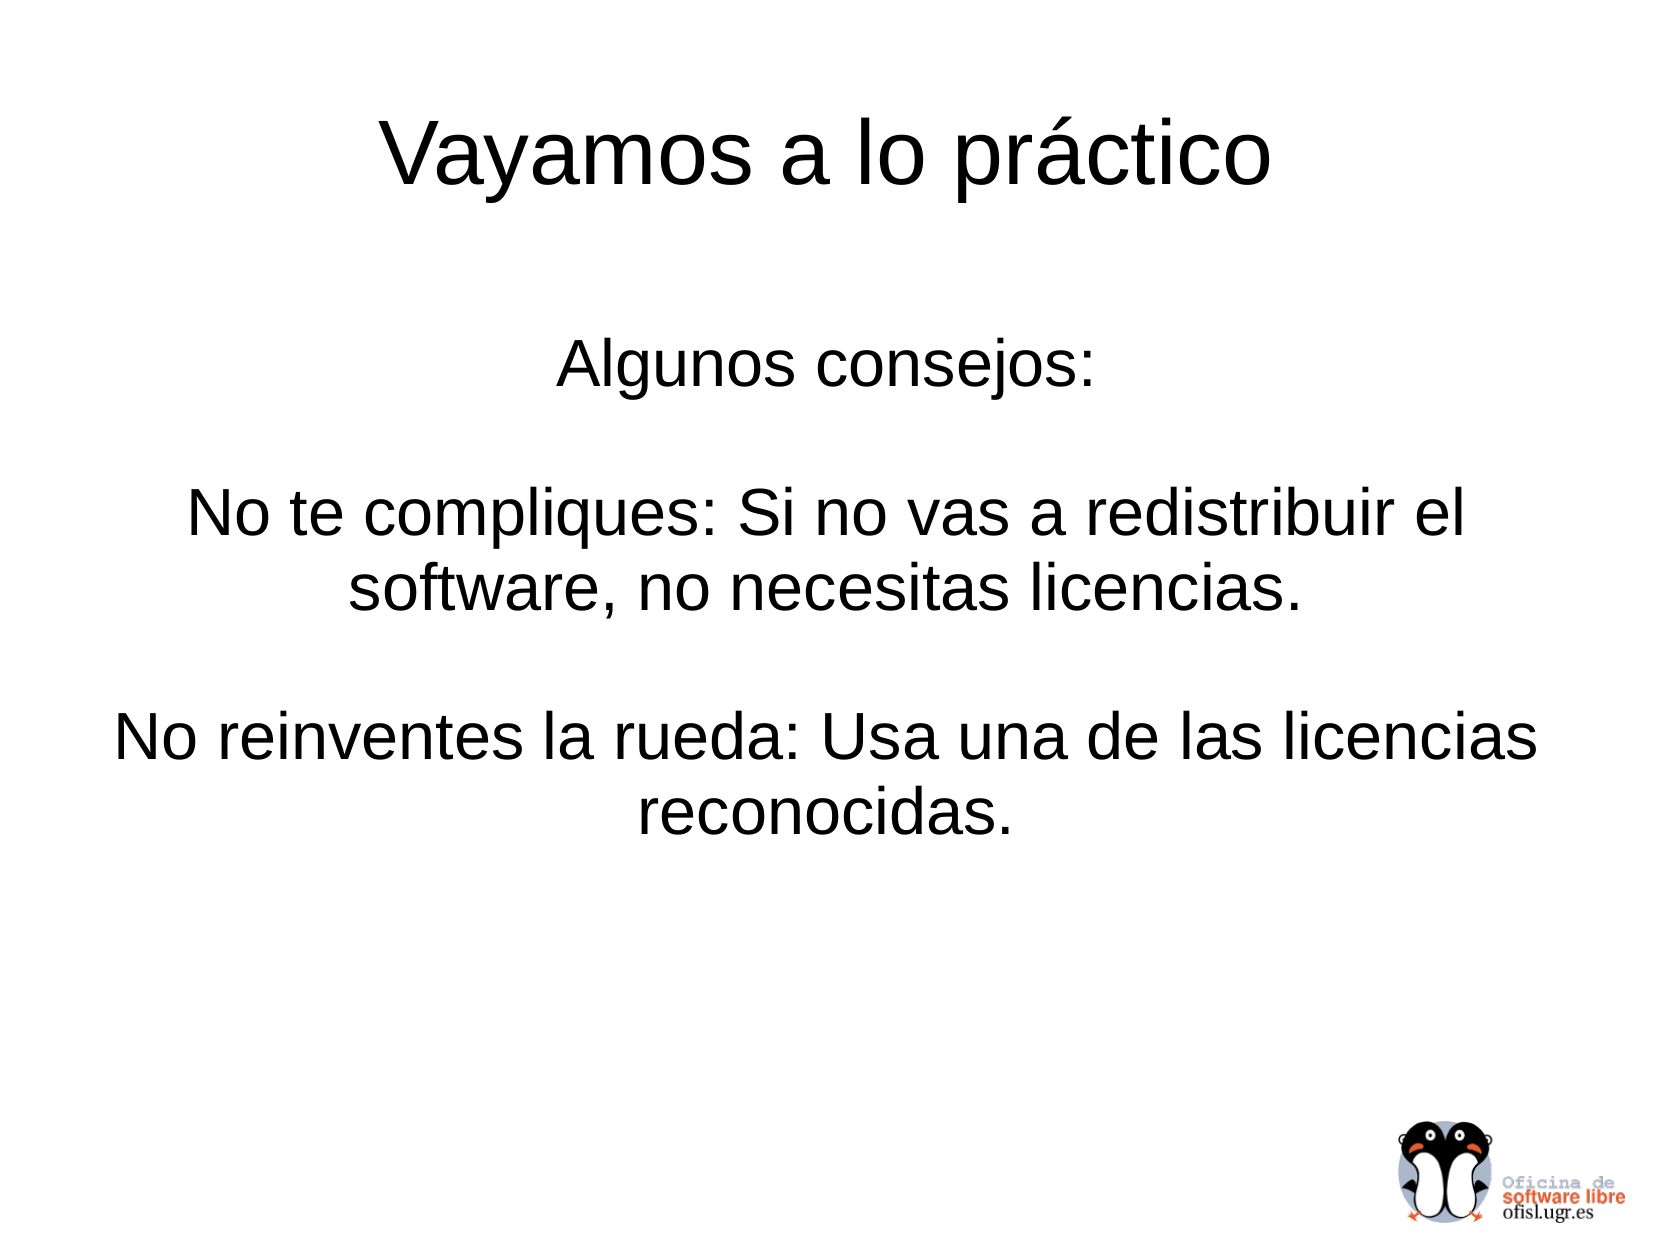

# Vayamos a lo práctico
Algunos consejos:
No te compliques: Si no vas a redistribuir el software, no necesitas licencias.
No reinventes la rueda: Usa una de las licencias reconocidas.